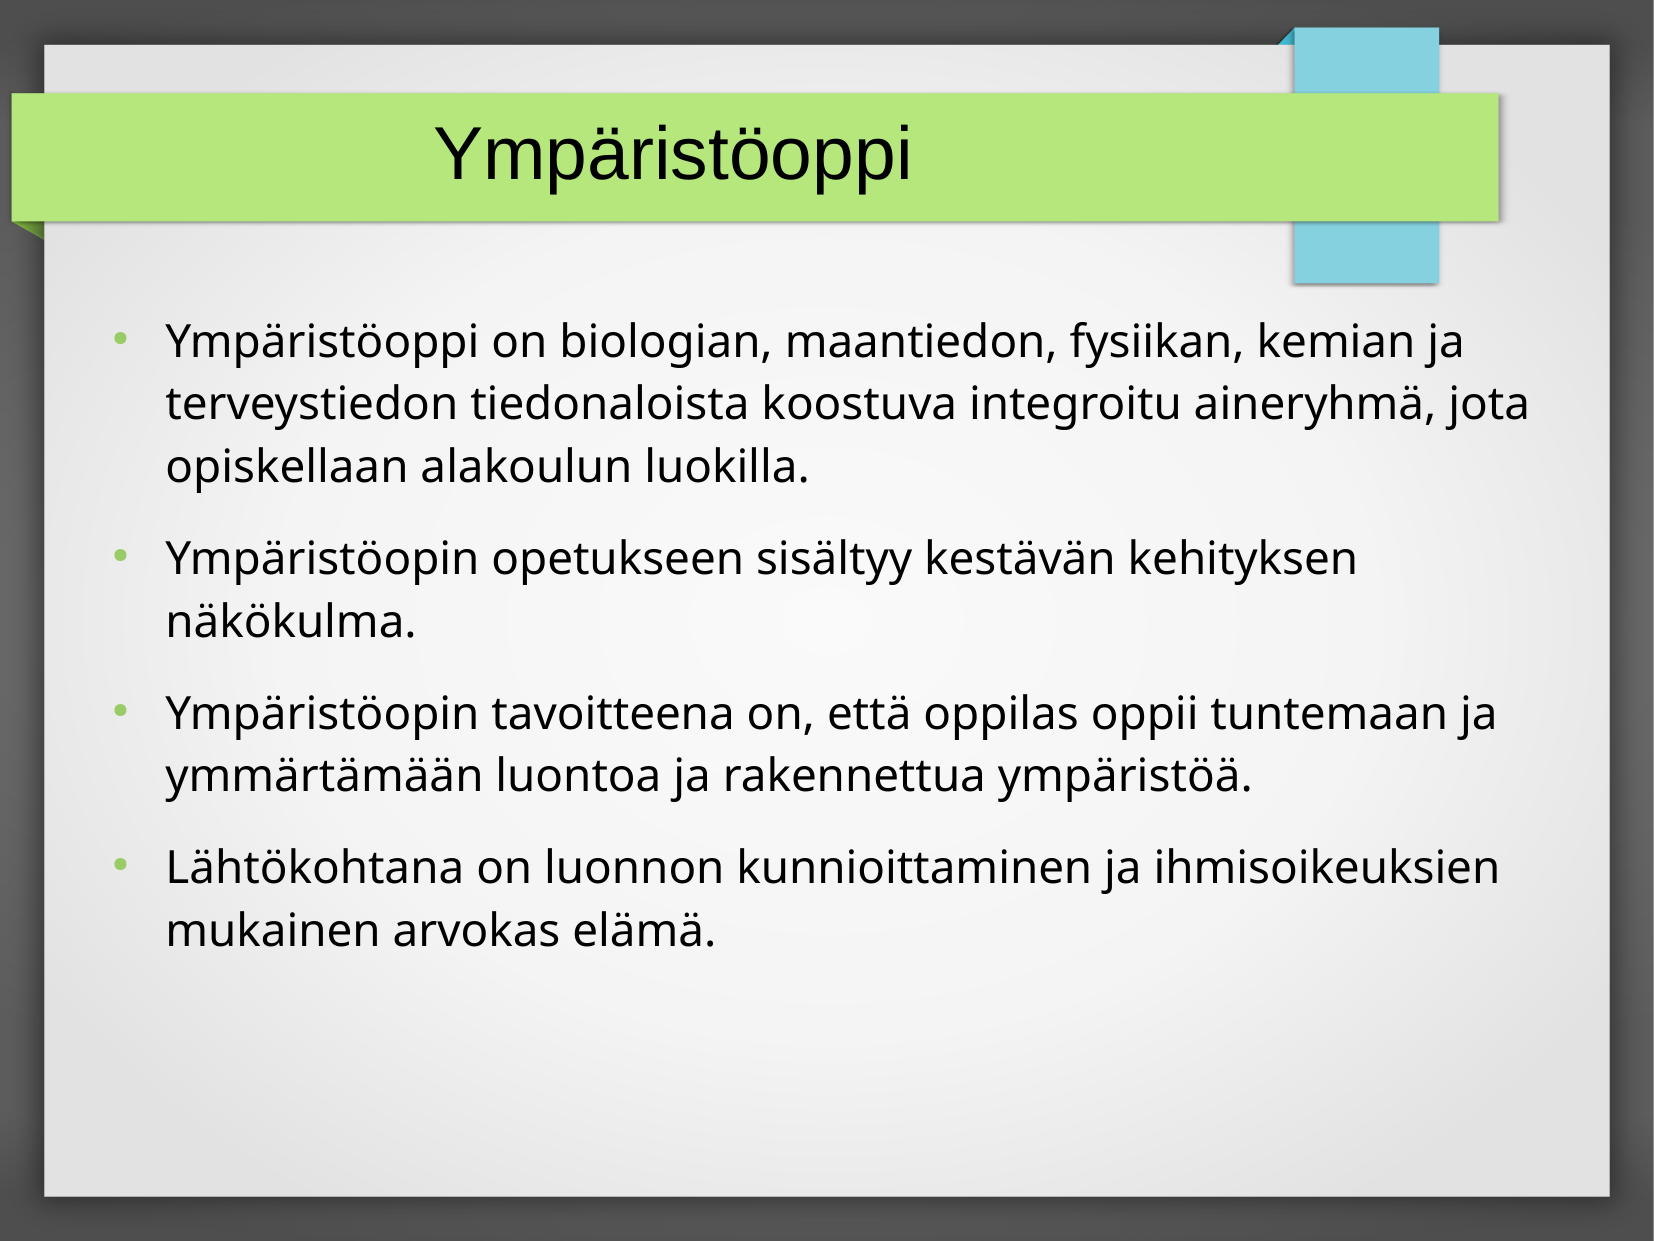

# Ympäristöoppi
Ympäristöoppi on biologian, maantiedon, fysiikan, kemian ja terveystiedon tiedonaloista koostuva integroitu aineryhmä, jota opiskellaan alakoulun luokilla.
Ympäristöopin opetukseen sisältyy kestävän kehityksen näkökulma.
Ympäristöopin tavoitteena on, että oppilas oppii tuntemaan ja ymmärtämään luontoa ja rakennettua ympäristöä.
Lähtökohtana on luonnon kunnioittaminen ja ihmisoikeuksien mukainen arvokas elämä.